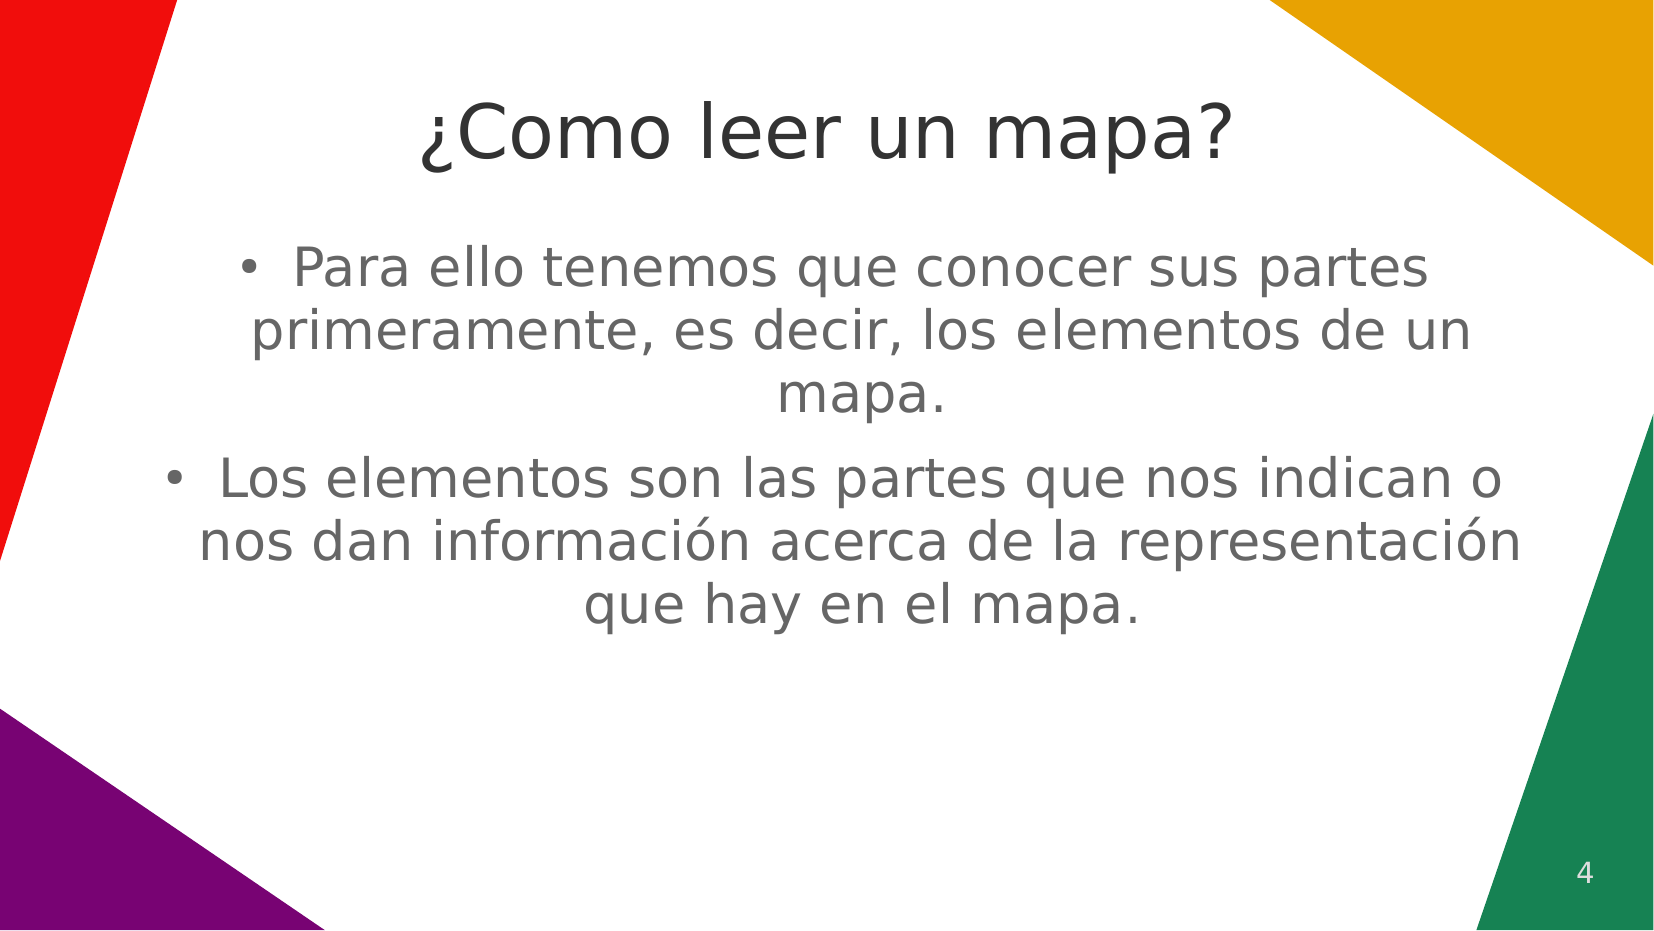

# ¿Como leer un mapa?
Para ello tenemos que conocer sus partes primeramente, es decir, los elementos de un mapa.
Los elementos son las partes que nos indican o nos dan información acerca de la representación que hay en el mapa.
4